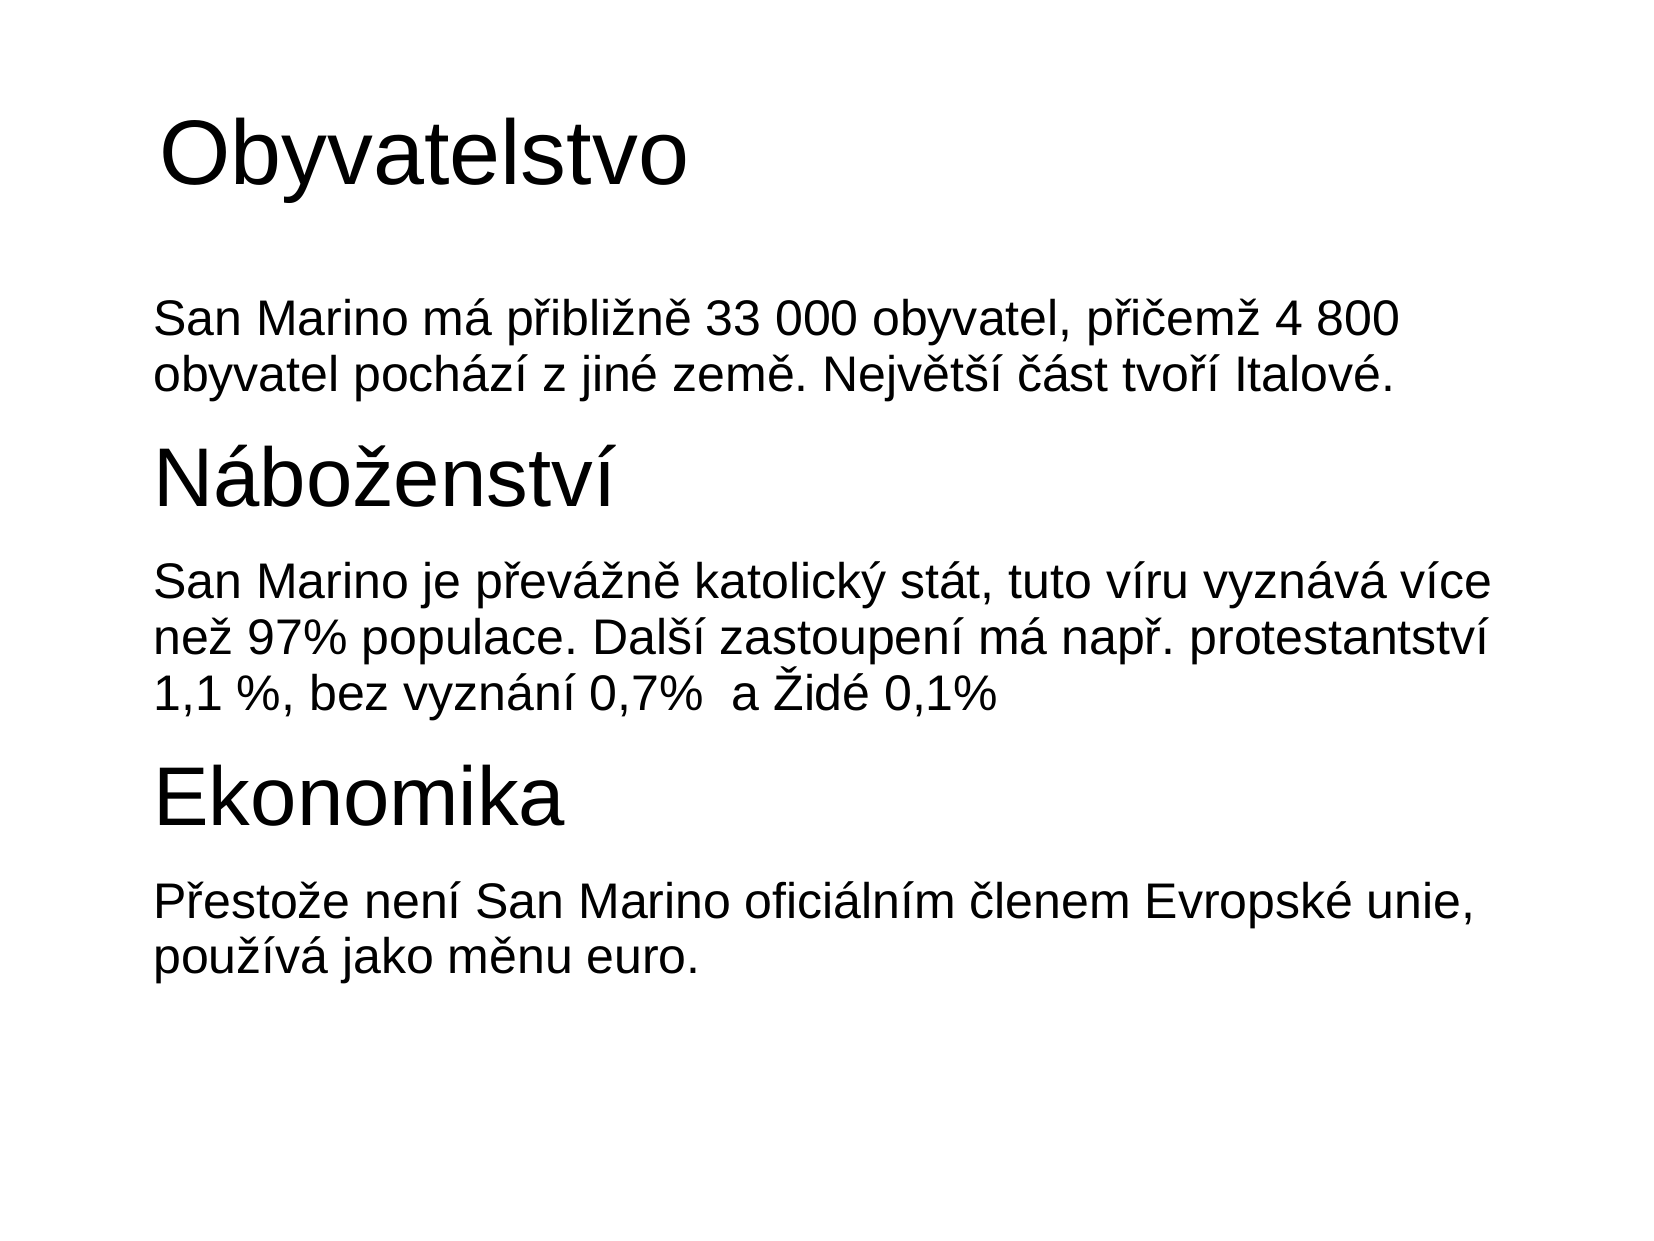

# Obyvatelstvo
San Marino má přibližně 33 000 obyvatel, přičemž 4 800 obyvatel pochází z jiné země. Největší část tvoří Italové.
Náboženství
San Marino je převážně katolický stát, tuto víru vyznává více než 97% populace. Další zastoupení má např. protestantství 1,1 %, bez vyznání 0,7% a Židé 0,1%
Ekonomika
Přestože není San Marino oficiálním členem Evropské unie, používá jako měnu euro.